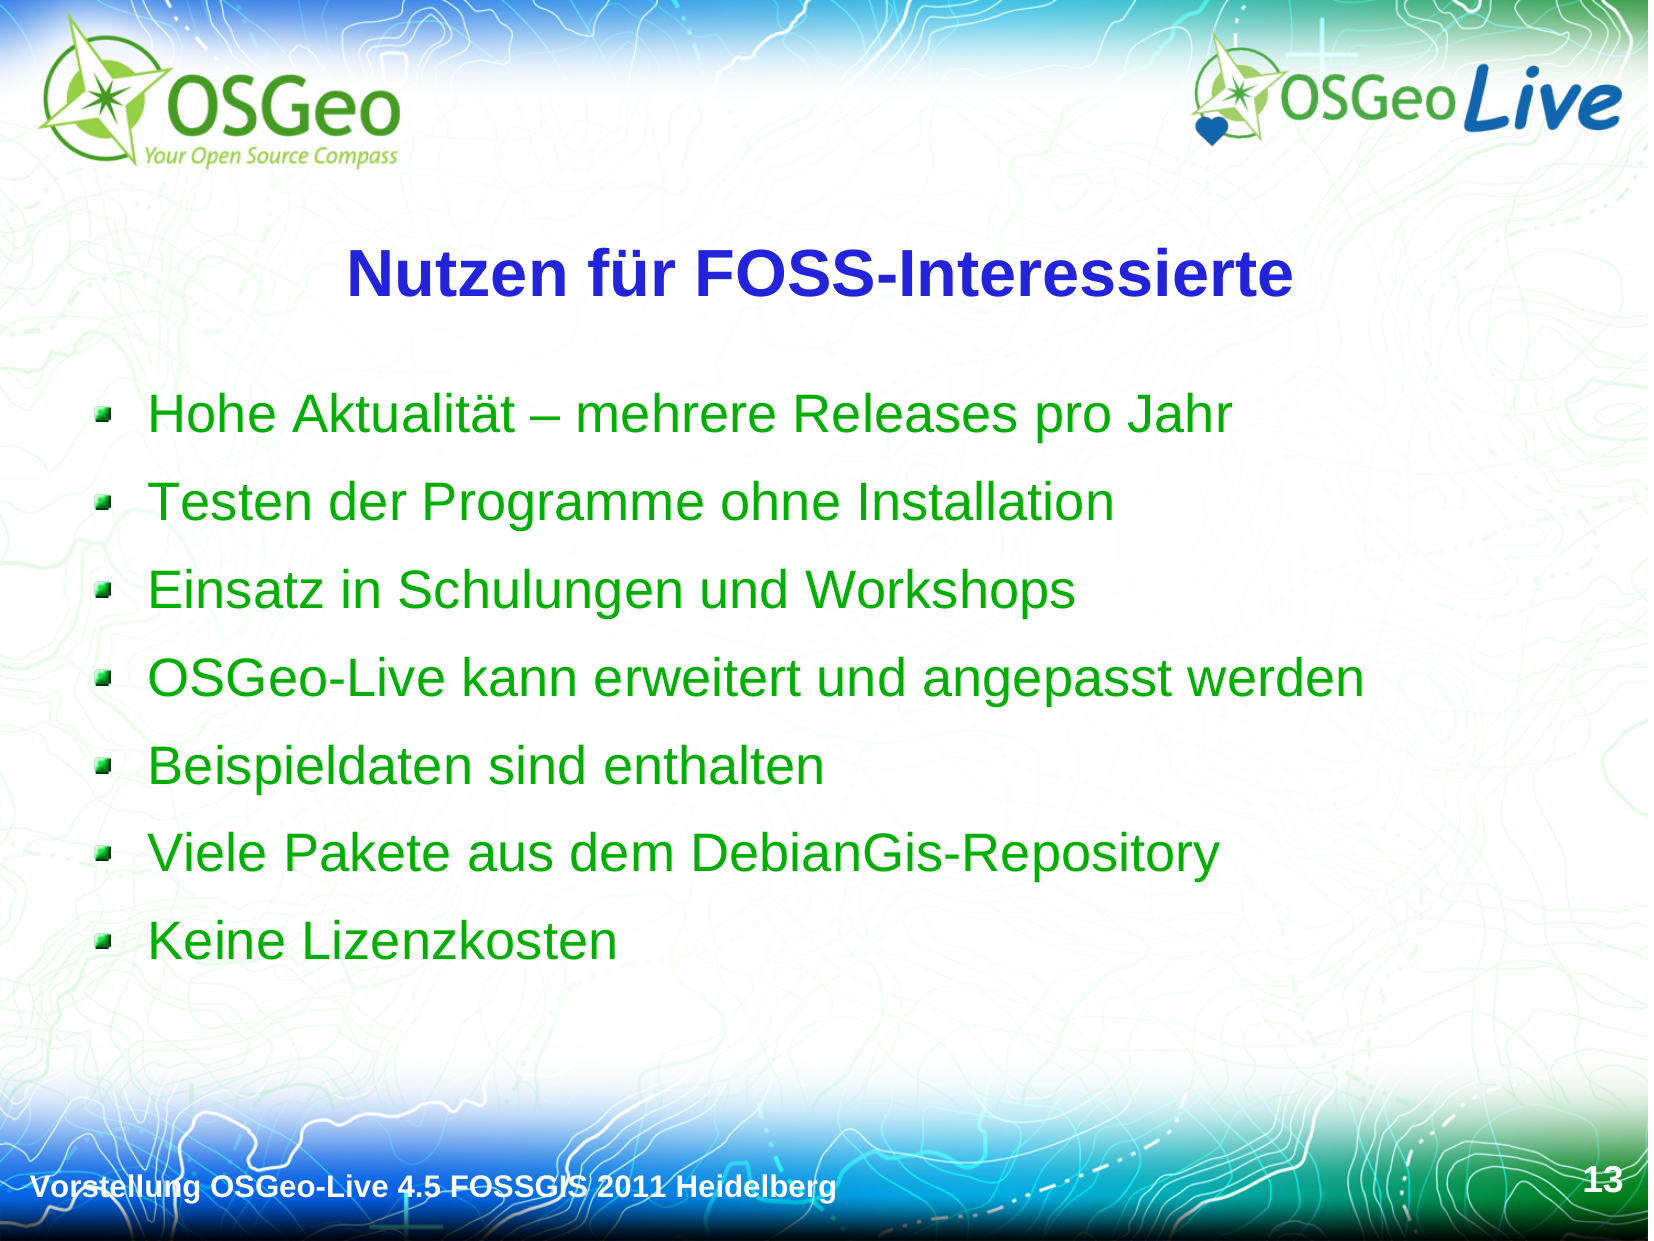

# Nutzen für FOSS-Interessierte
Hohe Aktualität – mehrere Releases pro Jahr
Testen der Programme ohne Installation
Einsatz in Schulungen und Workshops
OSGeo-Live kann erweitert und angepasst werden
Beispieldaten sind enthalten
Viele Pakete aus dem DebianGis-Repository
Keine Lizenzkosten